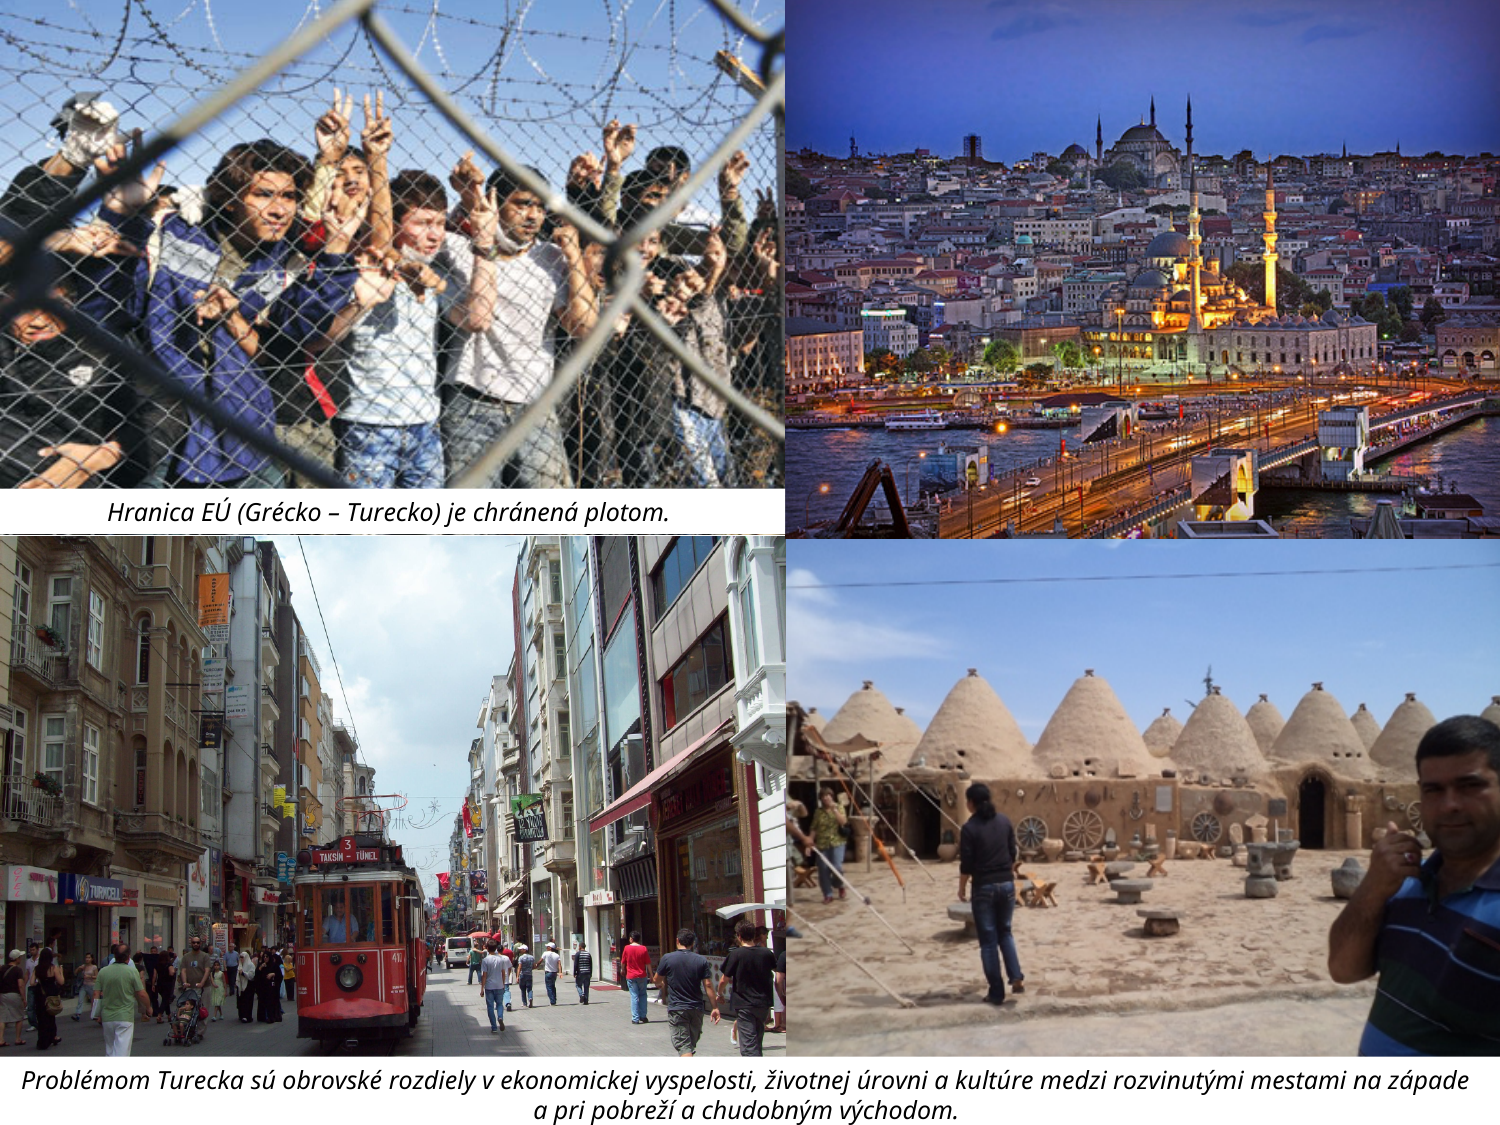

Hranica EÚ (Grécko – Turecko) je chránená plotom.
Problémom Turecka sú obrovské rozdiely v ekonomickej vyspelosti, životnej úrovni a kultúre medzi rozvinutými mestami na západe
a pri pobreží a chudobným východom.